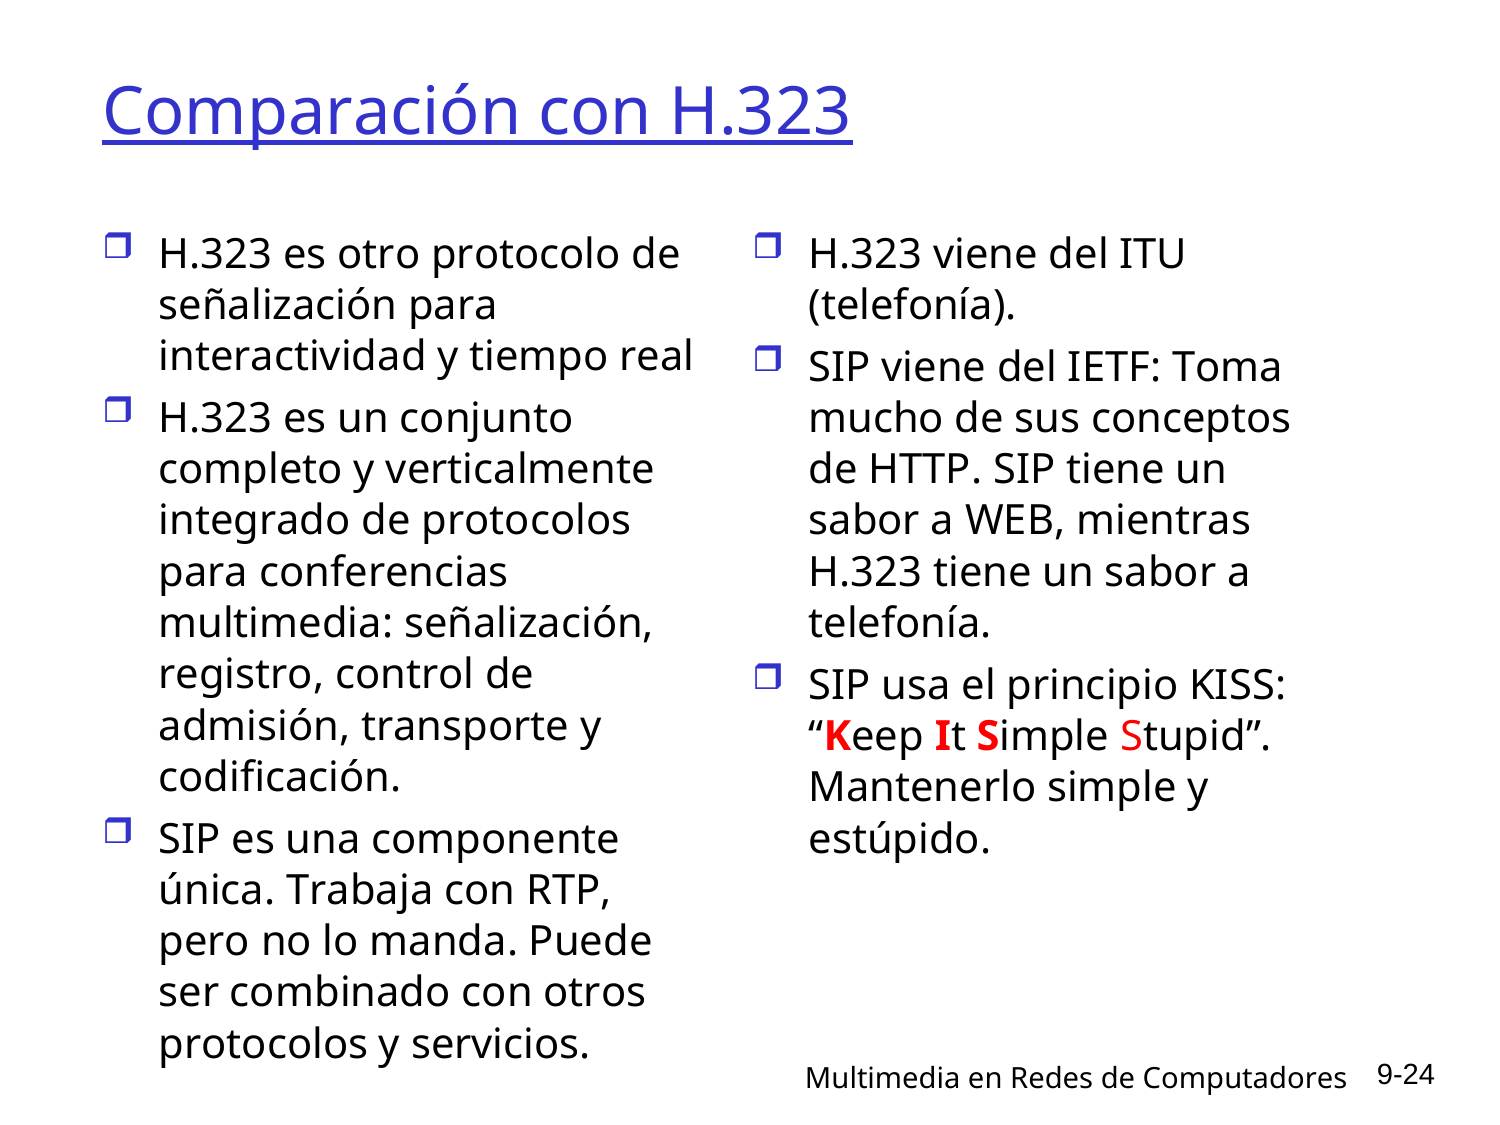

# Comparación con H.323
H.323 es otro protocolo de señalización para interactividad y tiempo real
H.323 es un conjunto completo y verticalmente integrado de protocolos para conferencias multimedia: señalización, registro, control de admisión, transporte y codificación.
SIP es una componente única. Trabaja con RTP, pero no lo manda. Puede ser combinado con otros protocolos y servicios.
H.323 viene del ITU (telefonía).
SIP viene del IETF: Toma mucho de sus conceptos de HTTP. SIP tiene un sabor a WEB, mientras H.323 tiene un sabor a telefonía.
SIP usa el principio KISS: “Keep It Simple Stupid”.
Mantenerlo simple y estúpido.
24